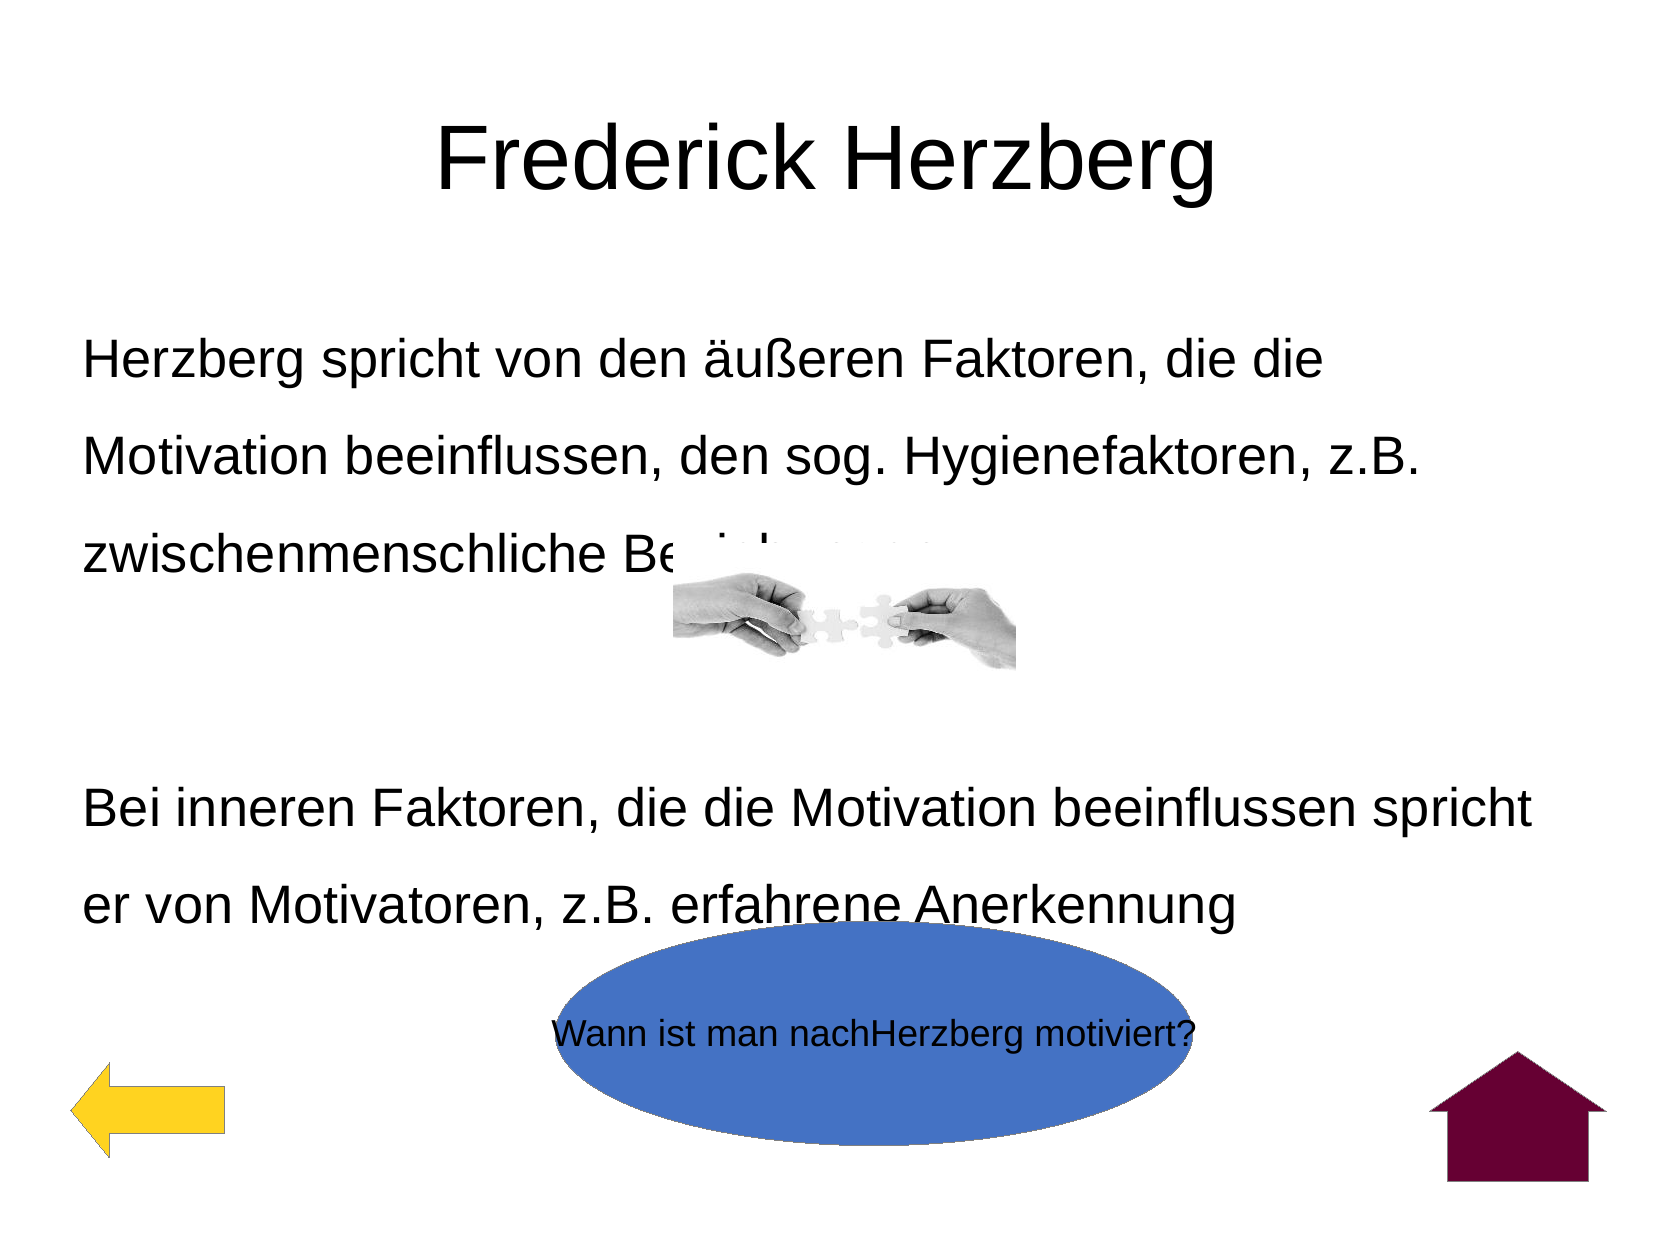

# Frederick Herzberg
Herzberg spricht von den äußeren Faktoren, die die Motivation beeinflussen, den sog. Hygienefaktoren, z.B. zwischenmenschliche Beziehungen.
Bei inneren Faktoren, die die Motivation beeinflussen spricht er von Motivatoren, z.B. erfahrene Anerkennung
Wann ist man nachHerzberg motiviert?